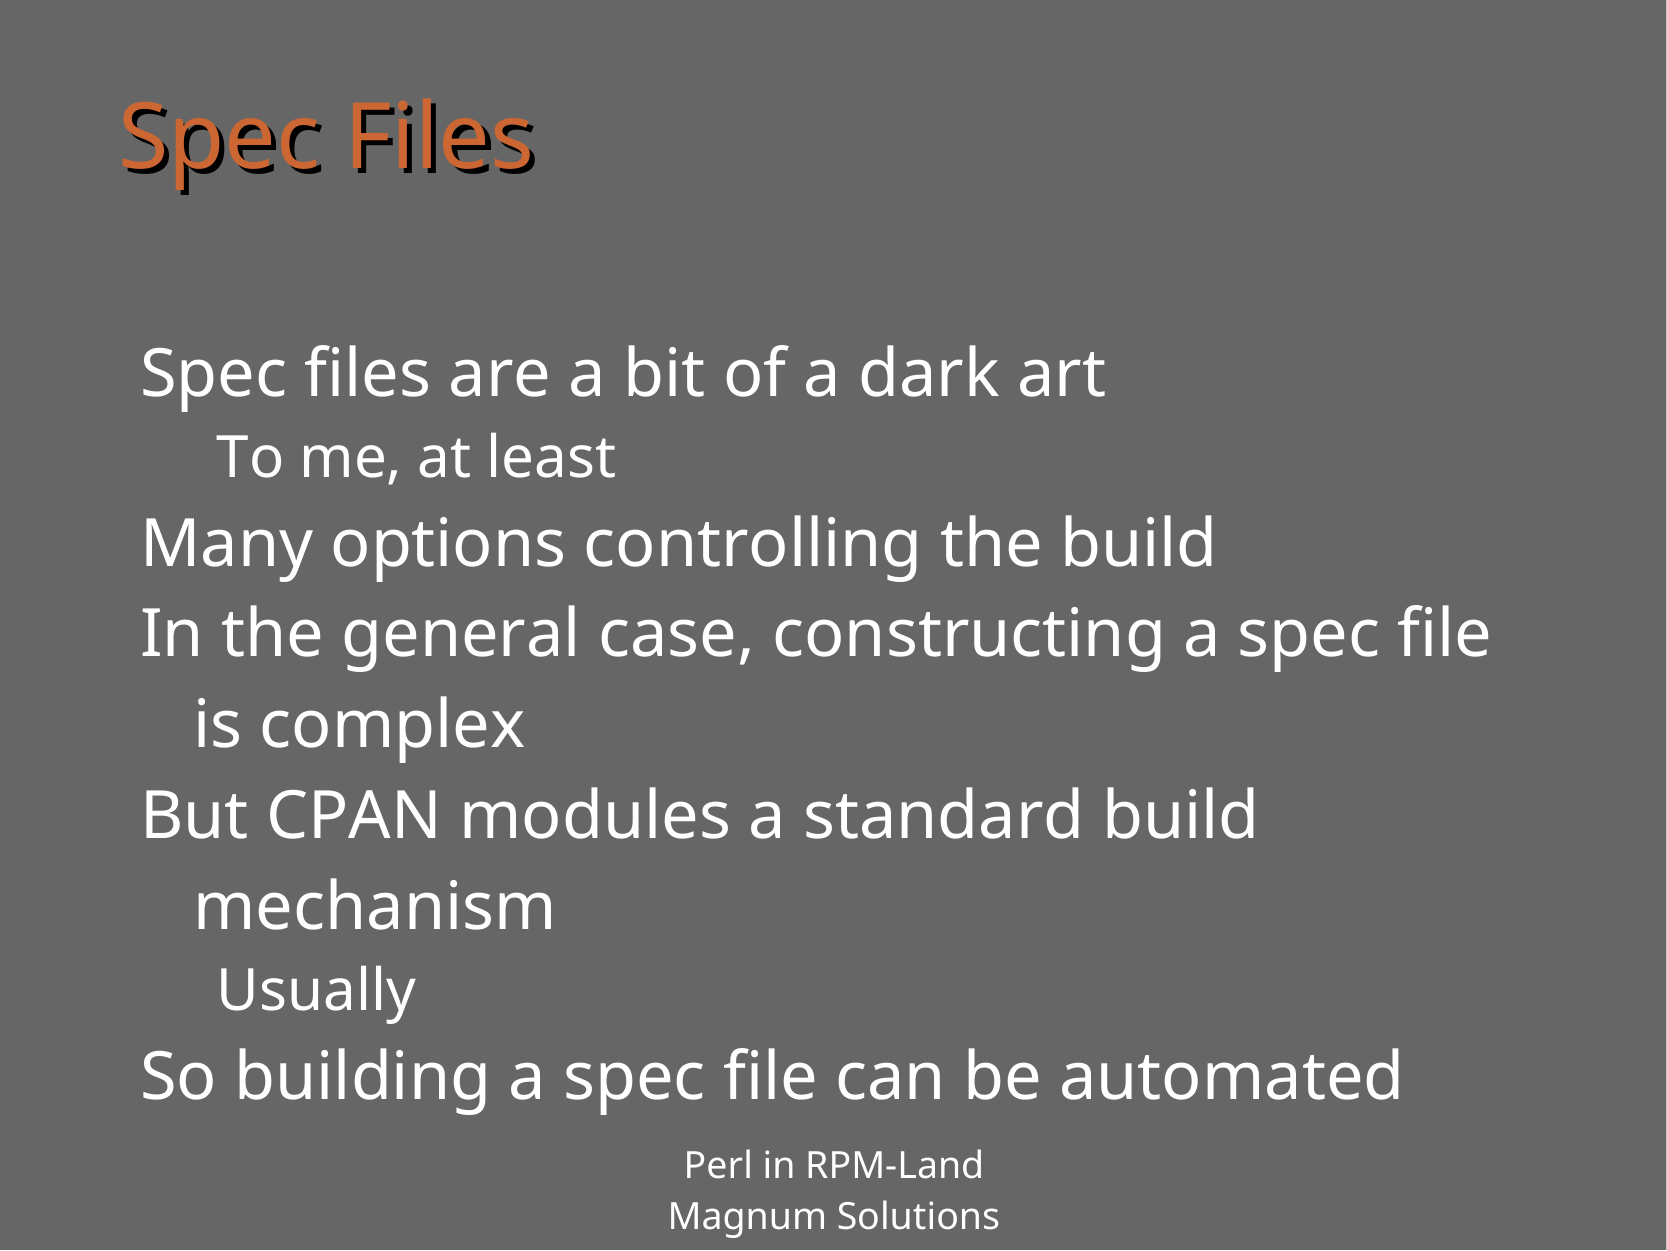

# Spec Files
Spec files are a bit of a dark art
To me, at least
Many options controlling the build
In the general case, constructing a spec file is complex
But CPAN modules a standard build mechanism
Usually
So building a spec file can be automated